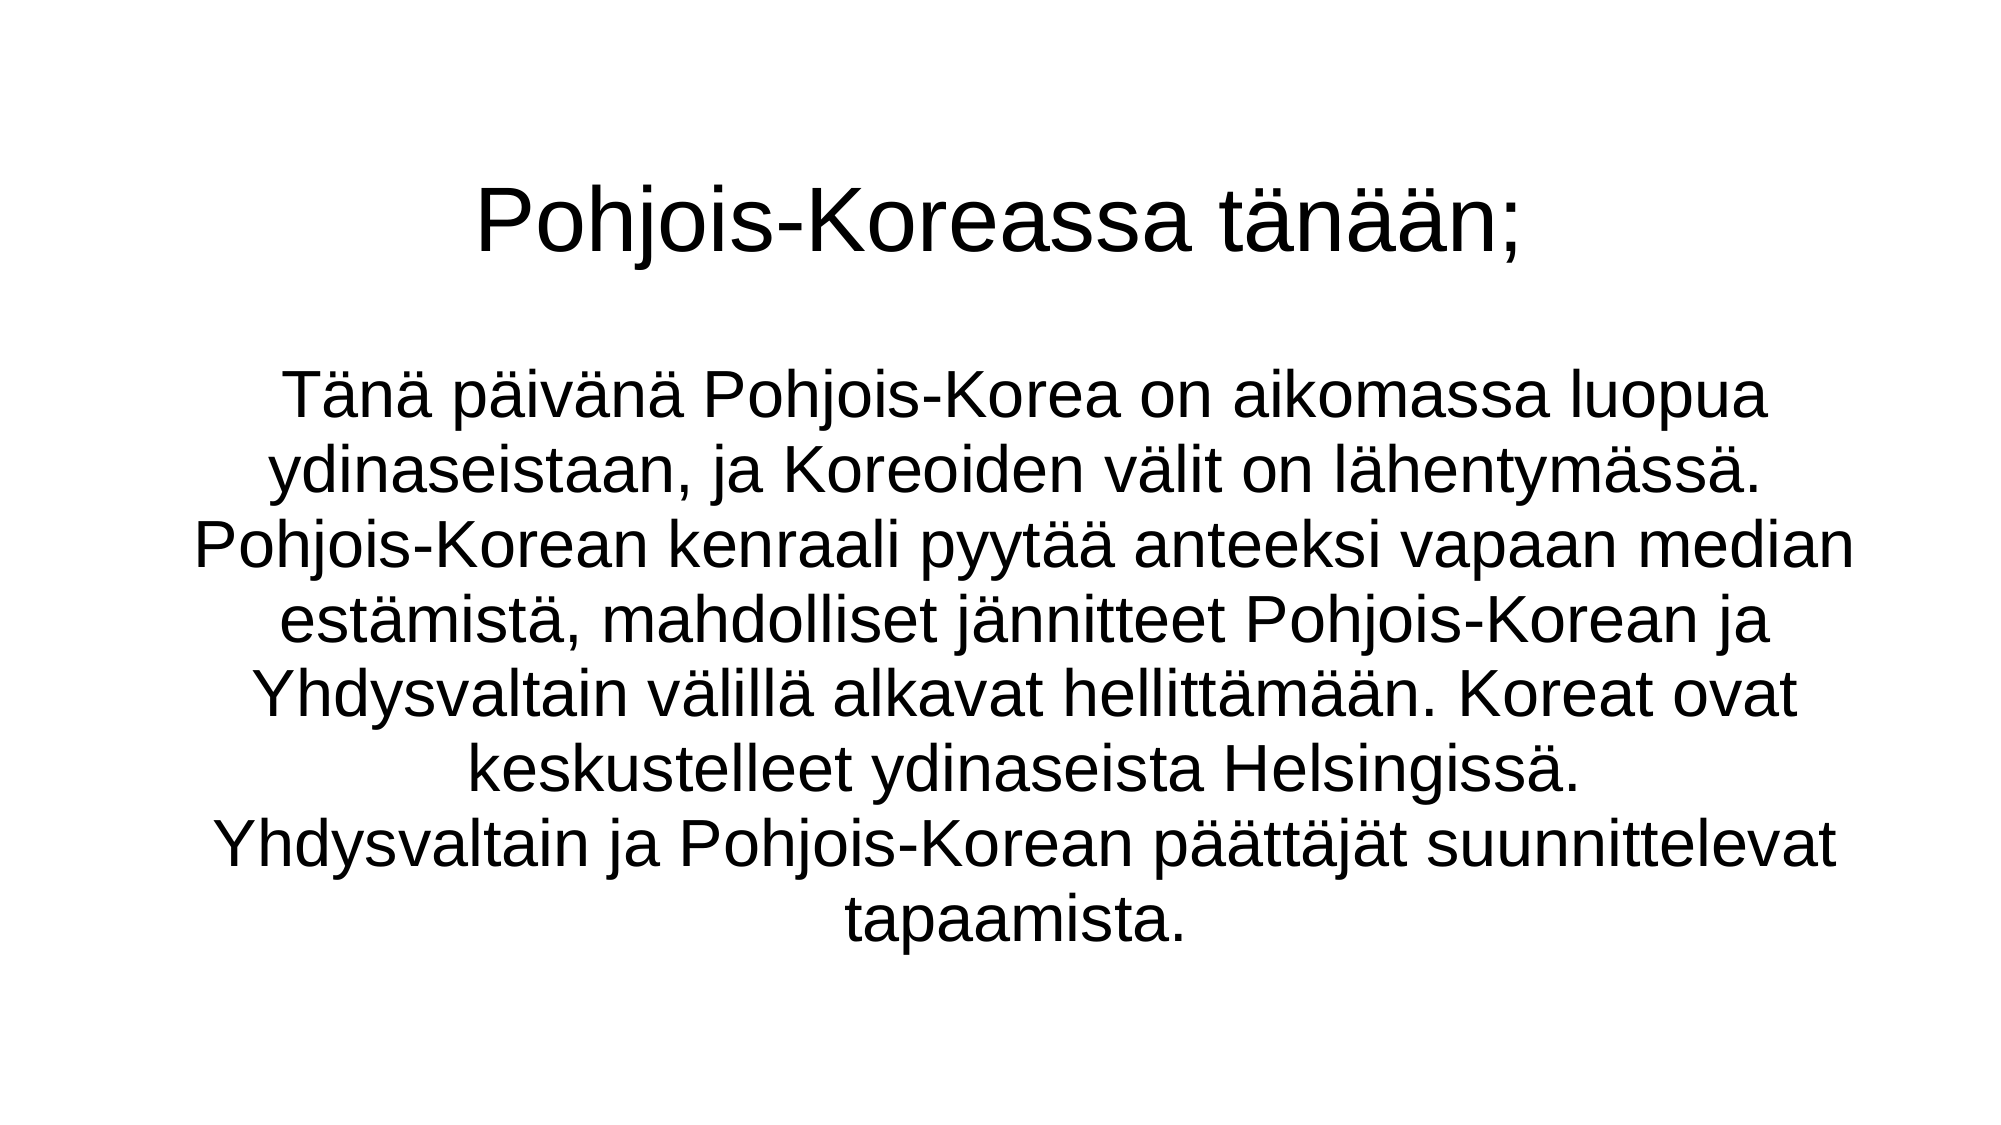

# Pohjois-Koreassa tänään;
Tänä päivänä Pohjois-Korea on aikomassa luopua ydinaseistaan, ja Koreoiden välit on lähentymässä.
Pohjois-Korean kenraali pyytää anteeksi vapaan median estämistä, mahdolliset jännitteet Pohjois-Korean ja Yhdysvaltain välillä alkavat hellittämään. Koreat ovat keskustelleet ydinaseista Helsingissä.
Yhdysvaltain ja Pohjois-Korean päättäjät suunnittelevat tapaamista.